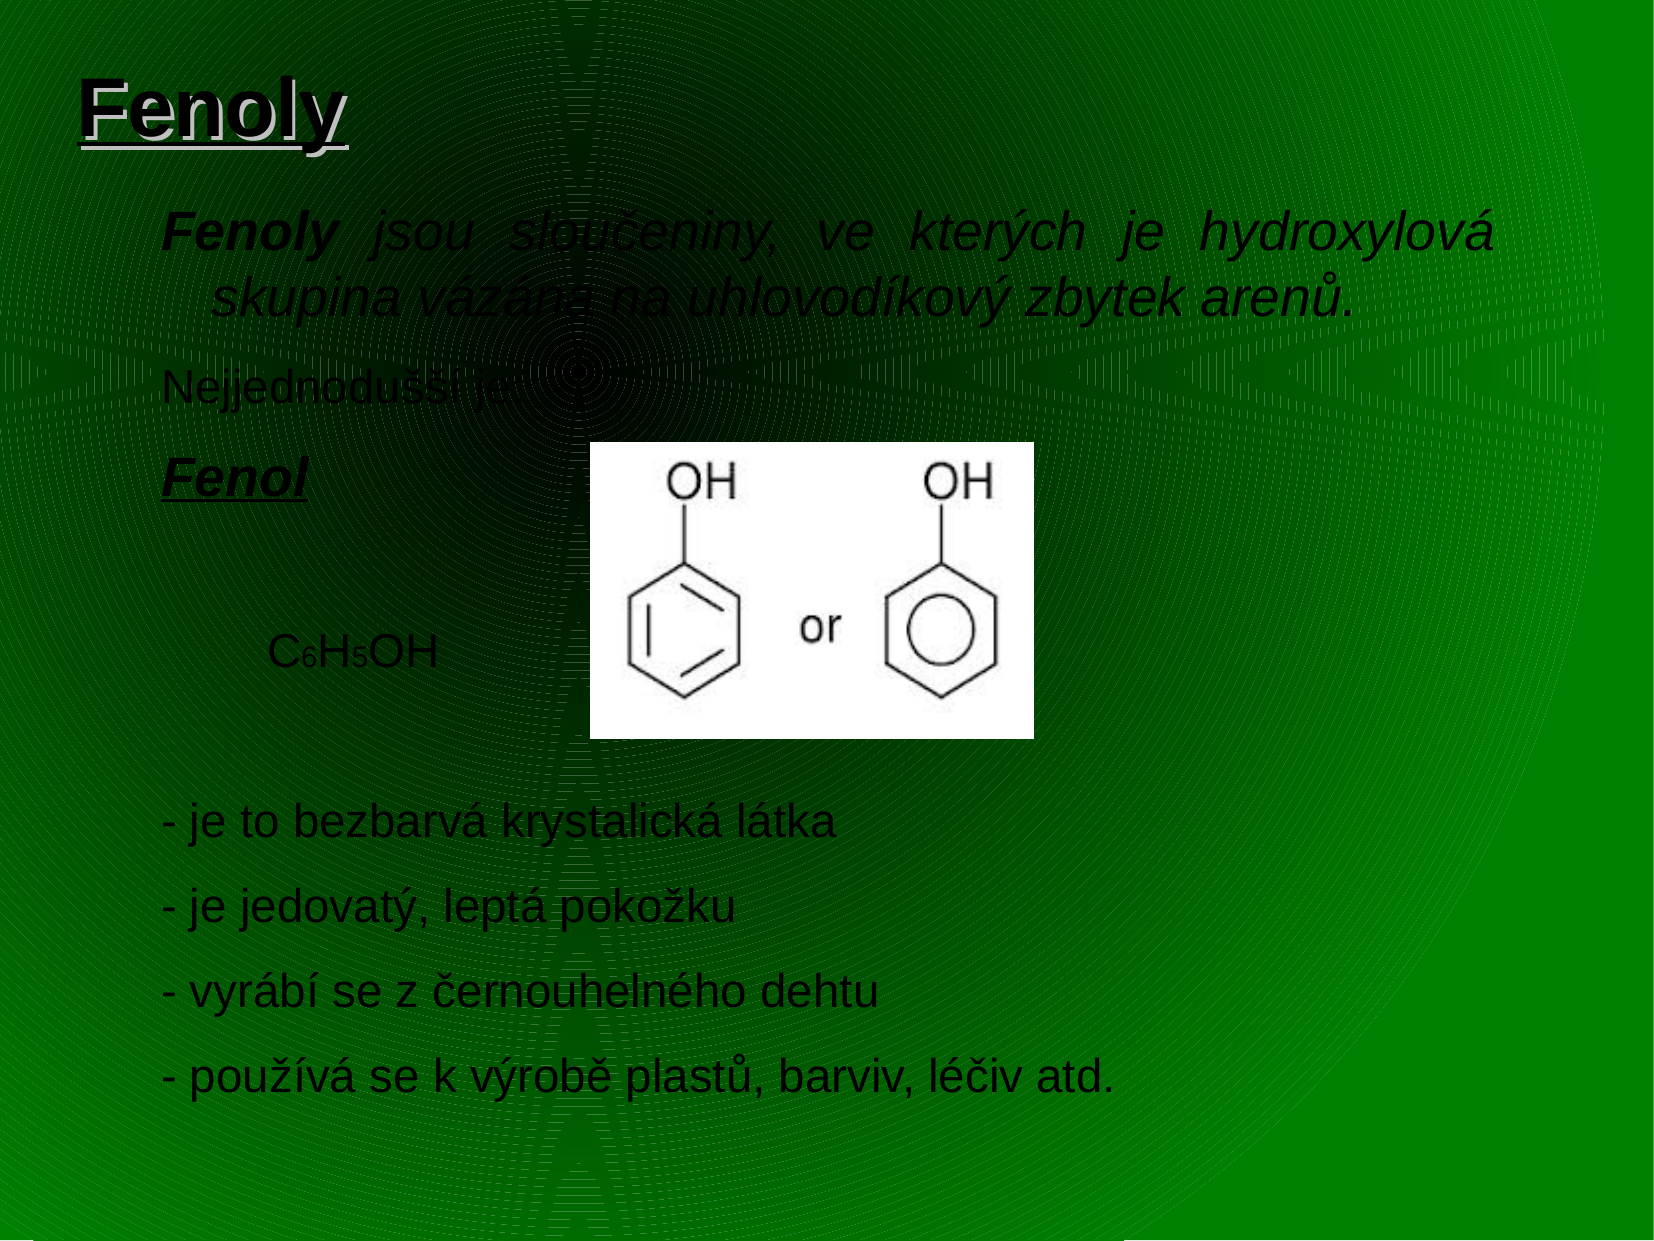

# Fenoly
Fenoly jsou sloučeniny, ve kterých je hydroxylová skupina vázána na uhlovodíkový zbytek arenů.
Nejjednodušší je:
Fenol
 C6H5OH
- je to bezbarvá krystalická látka
- je jedovatý, leptá pokožku
- vyrábí se z černouhelného dehtu
- používá se k výrobě plastů, barviv, léčiv atd.